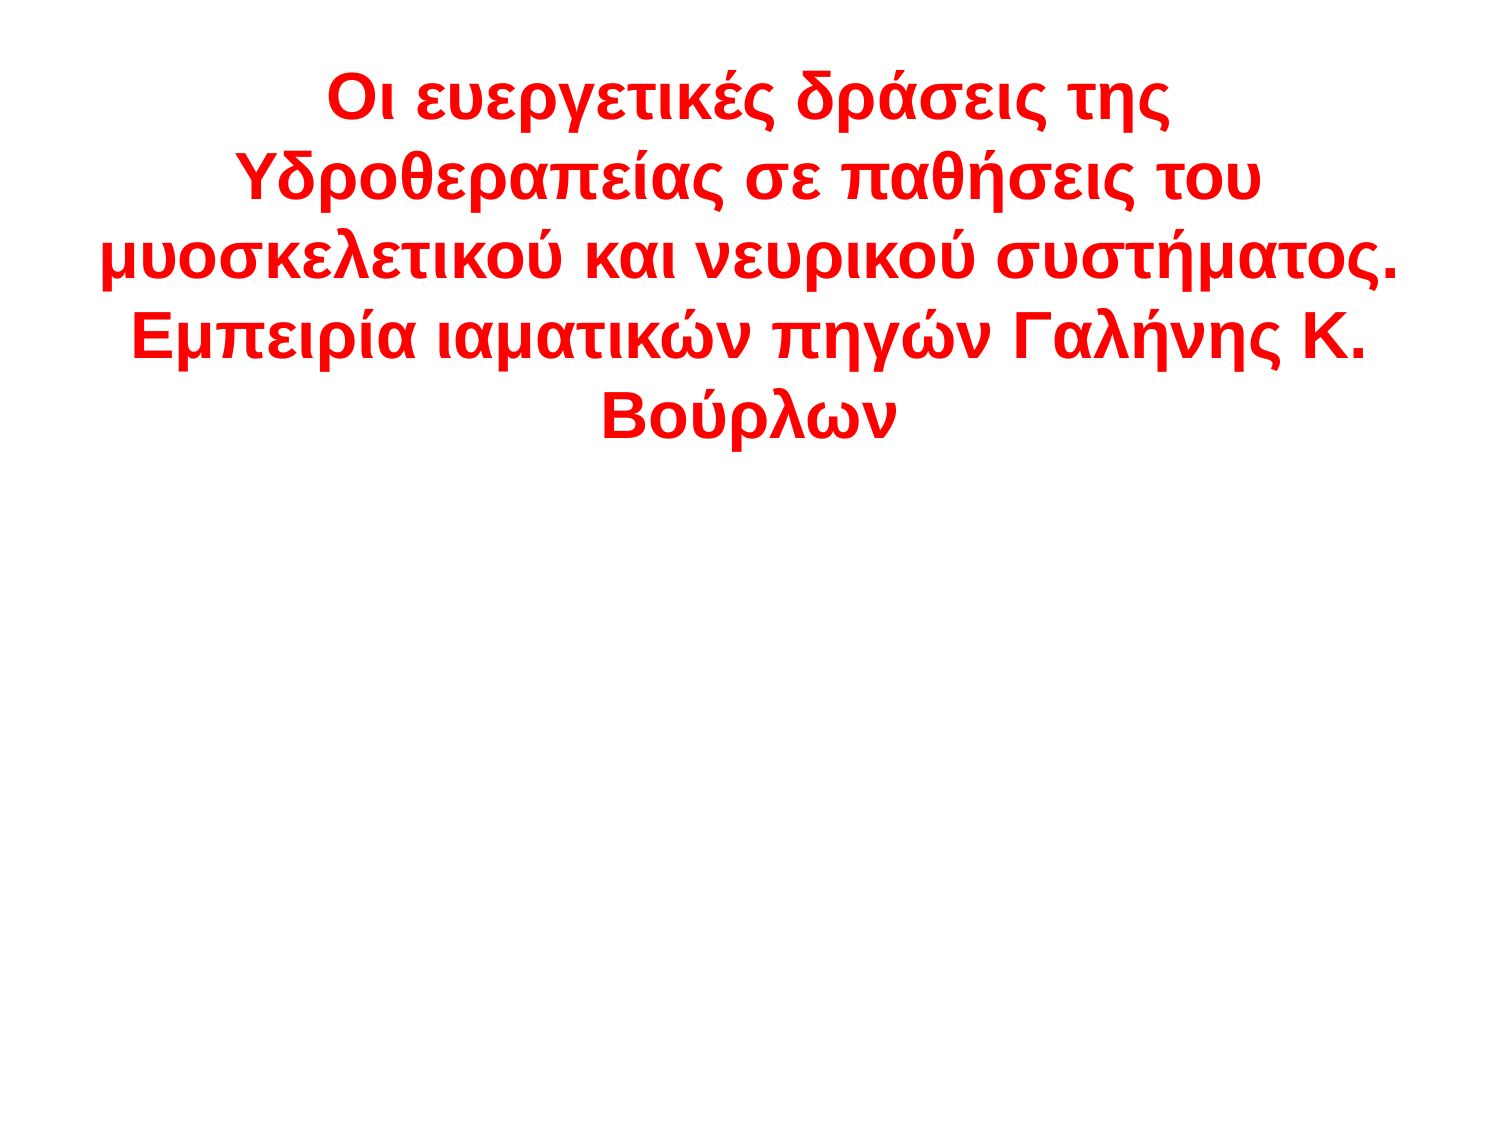

# Οι ευεργετικές δράσεις της Υδροθεραπείας σε παθήσεις του μυοσκελετικού και νευρικού συστήματος. Εμπειρία ιαματικών πηγών Γαλήνης Κ. Βούρλων
Δημήτριος Π. Μαγγιώρος
Νευροχειρουργός-Βελονιστής
 Επιμελητής Α στο 251 ΓΝΑ